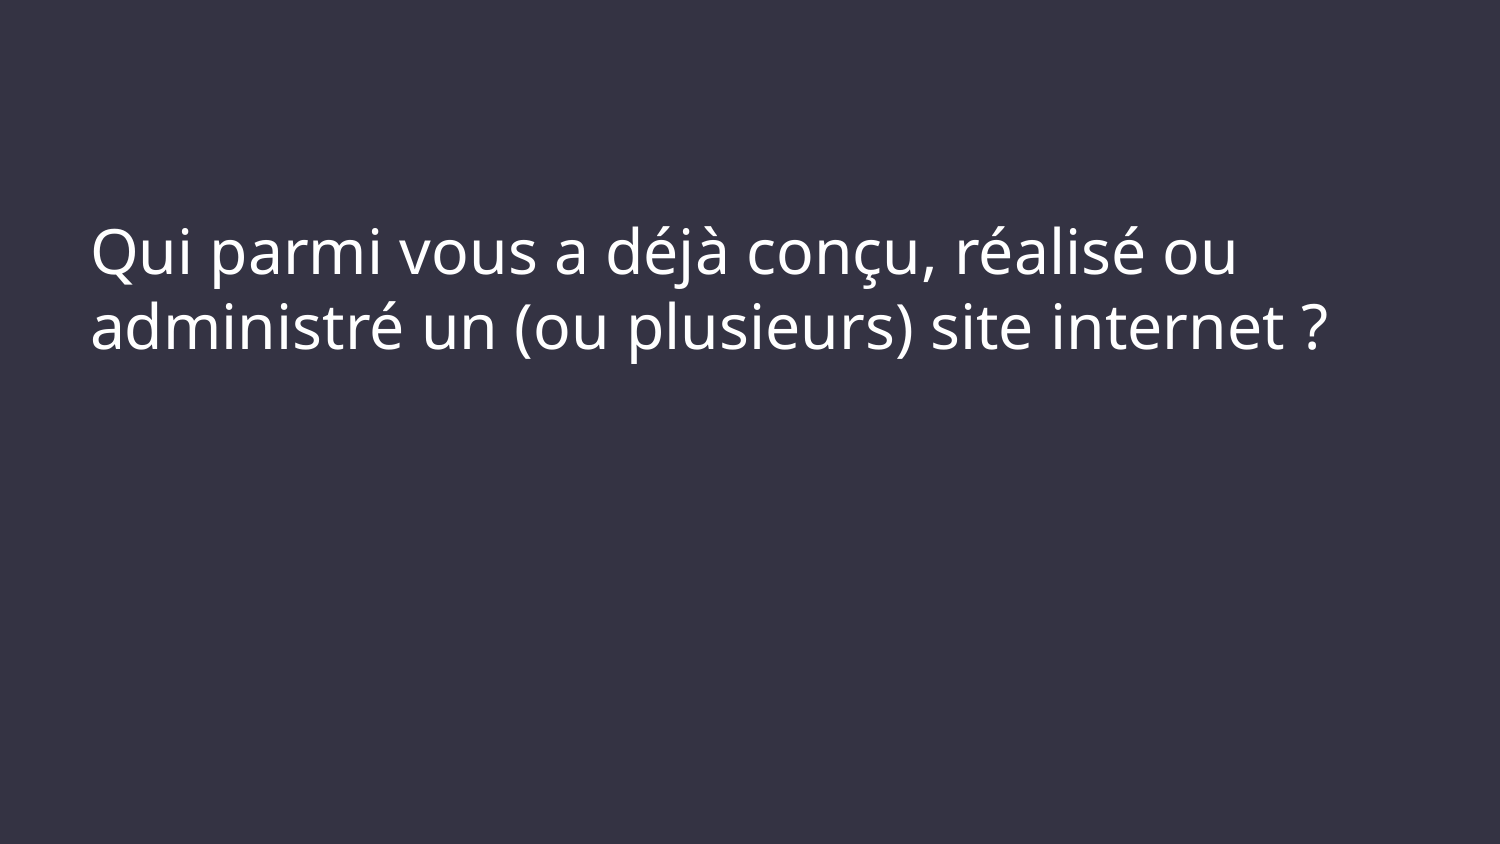

# Qui parmi vous a déjà conçu, réalisé ou administré un (ou plusieurs) site internet ?